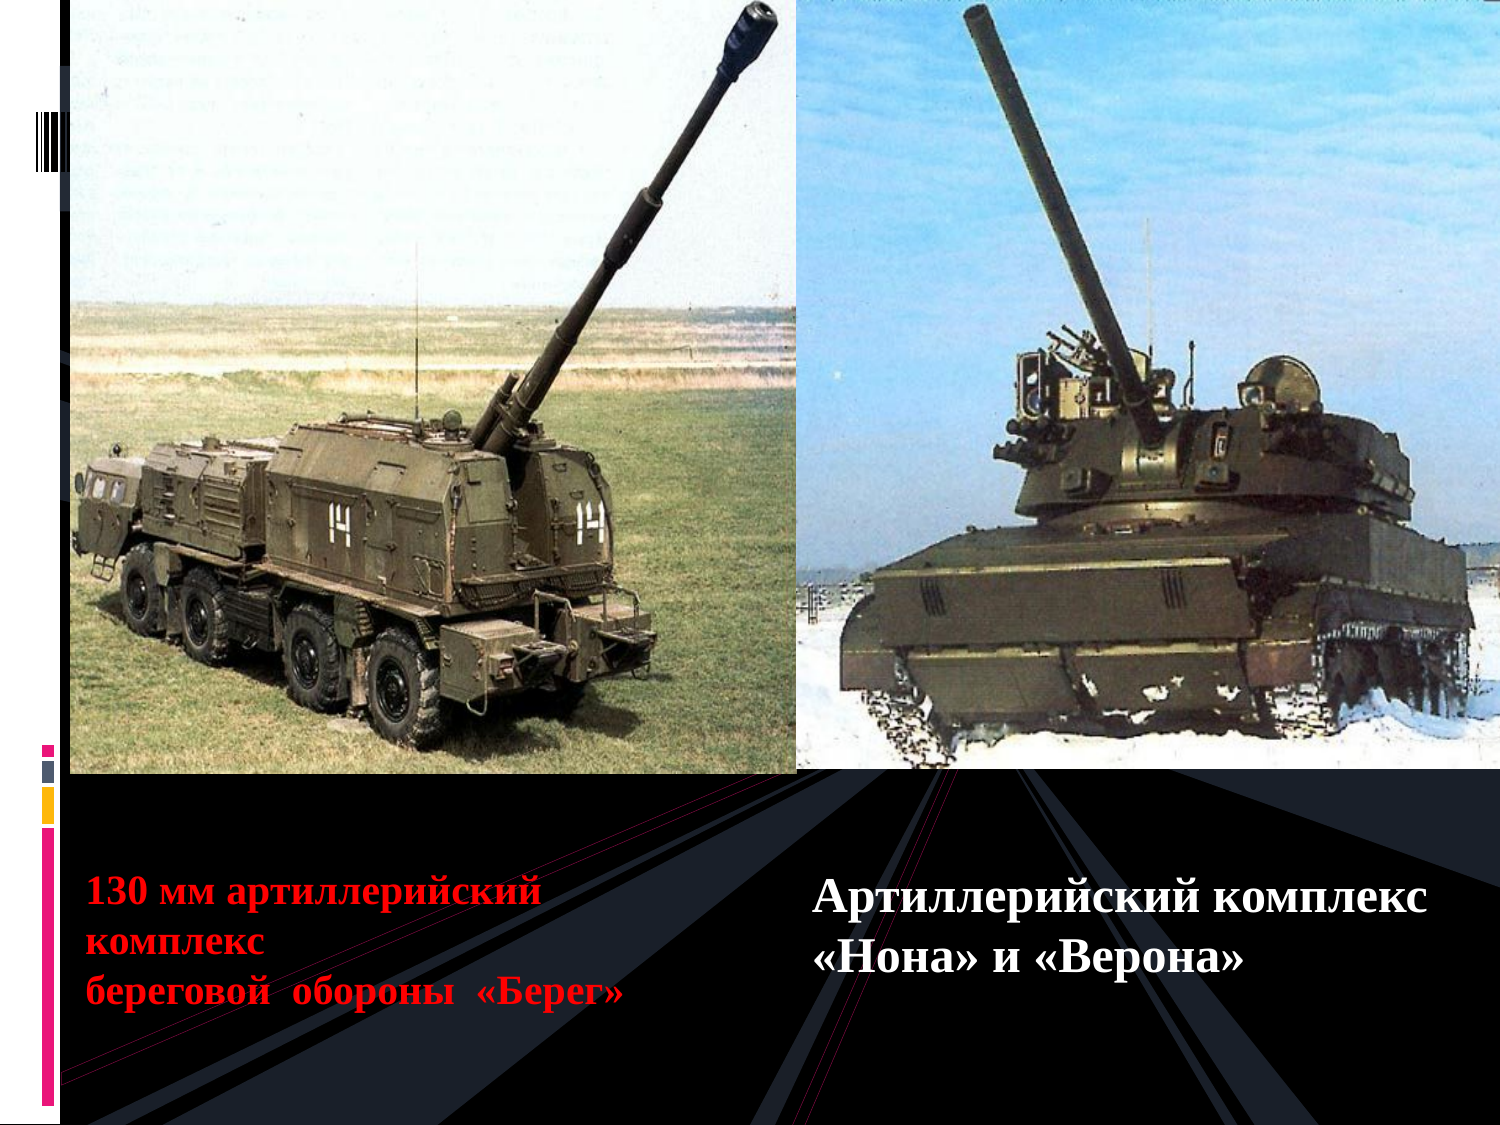

130 мм артиллерийский комплекс
береговой обороны «Берег»
Артиллерийский комплекс
«Нона» и «Верона»